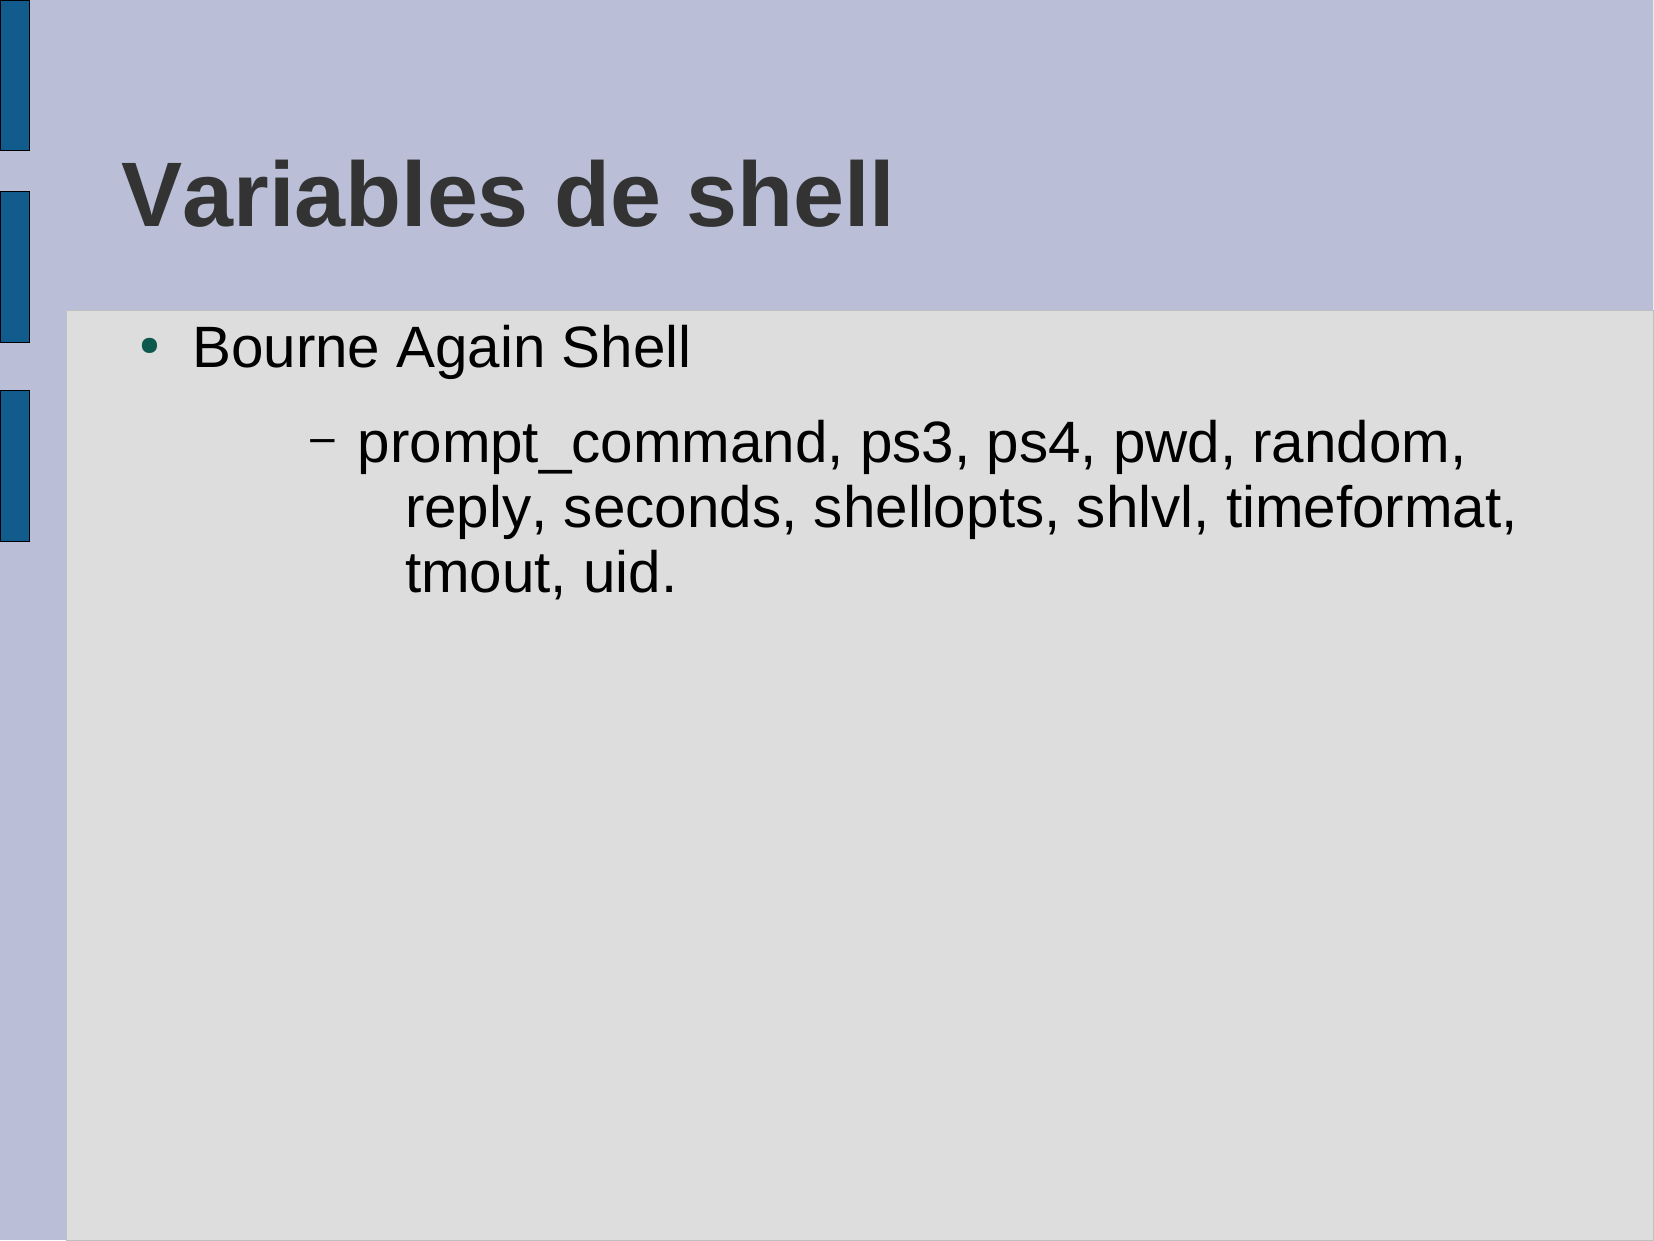

# Variables de shell
Bourne Again Shell
prompt_command, ps3, ps4, pwd, random, reply, seconds, shellopts, shlvl, timeformat, tmout, uid.